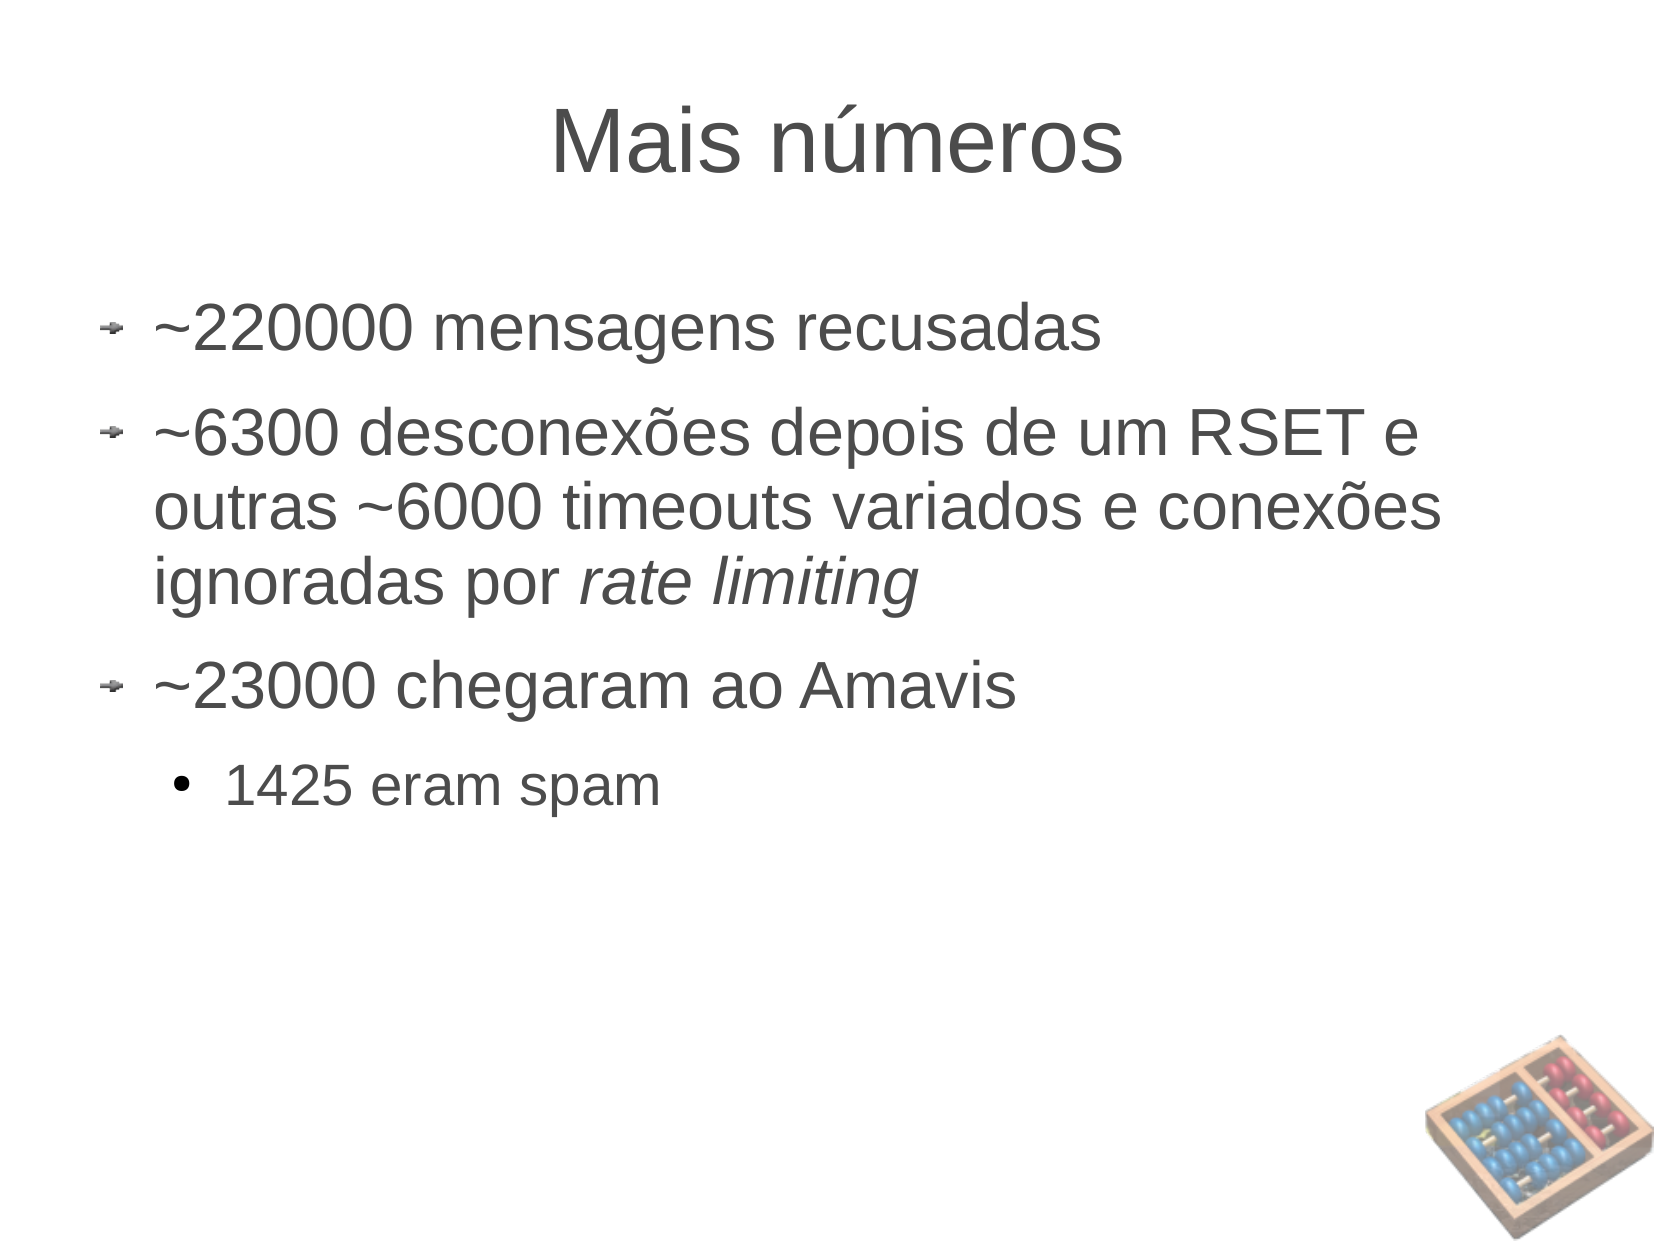

# Mais números
~220000 mensagens recusadas
~6300 desconexões depois de um RSET e outras ~6000 timeouts variados e conexões ignoradas por rate limiting
~23000 chegaram ao Amavis
1425 eram spam